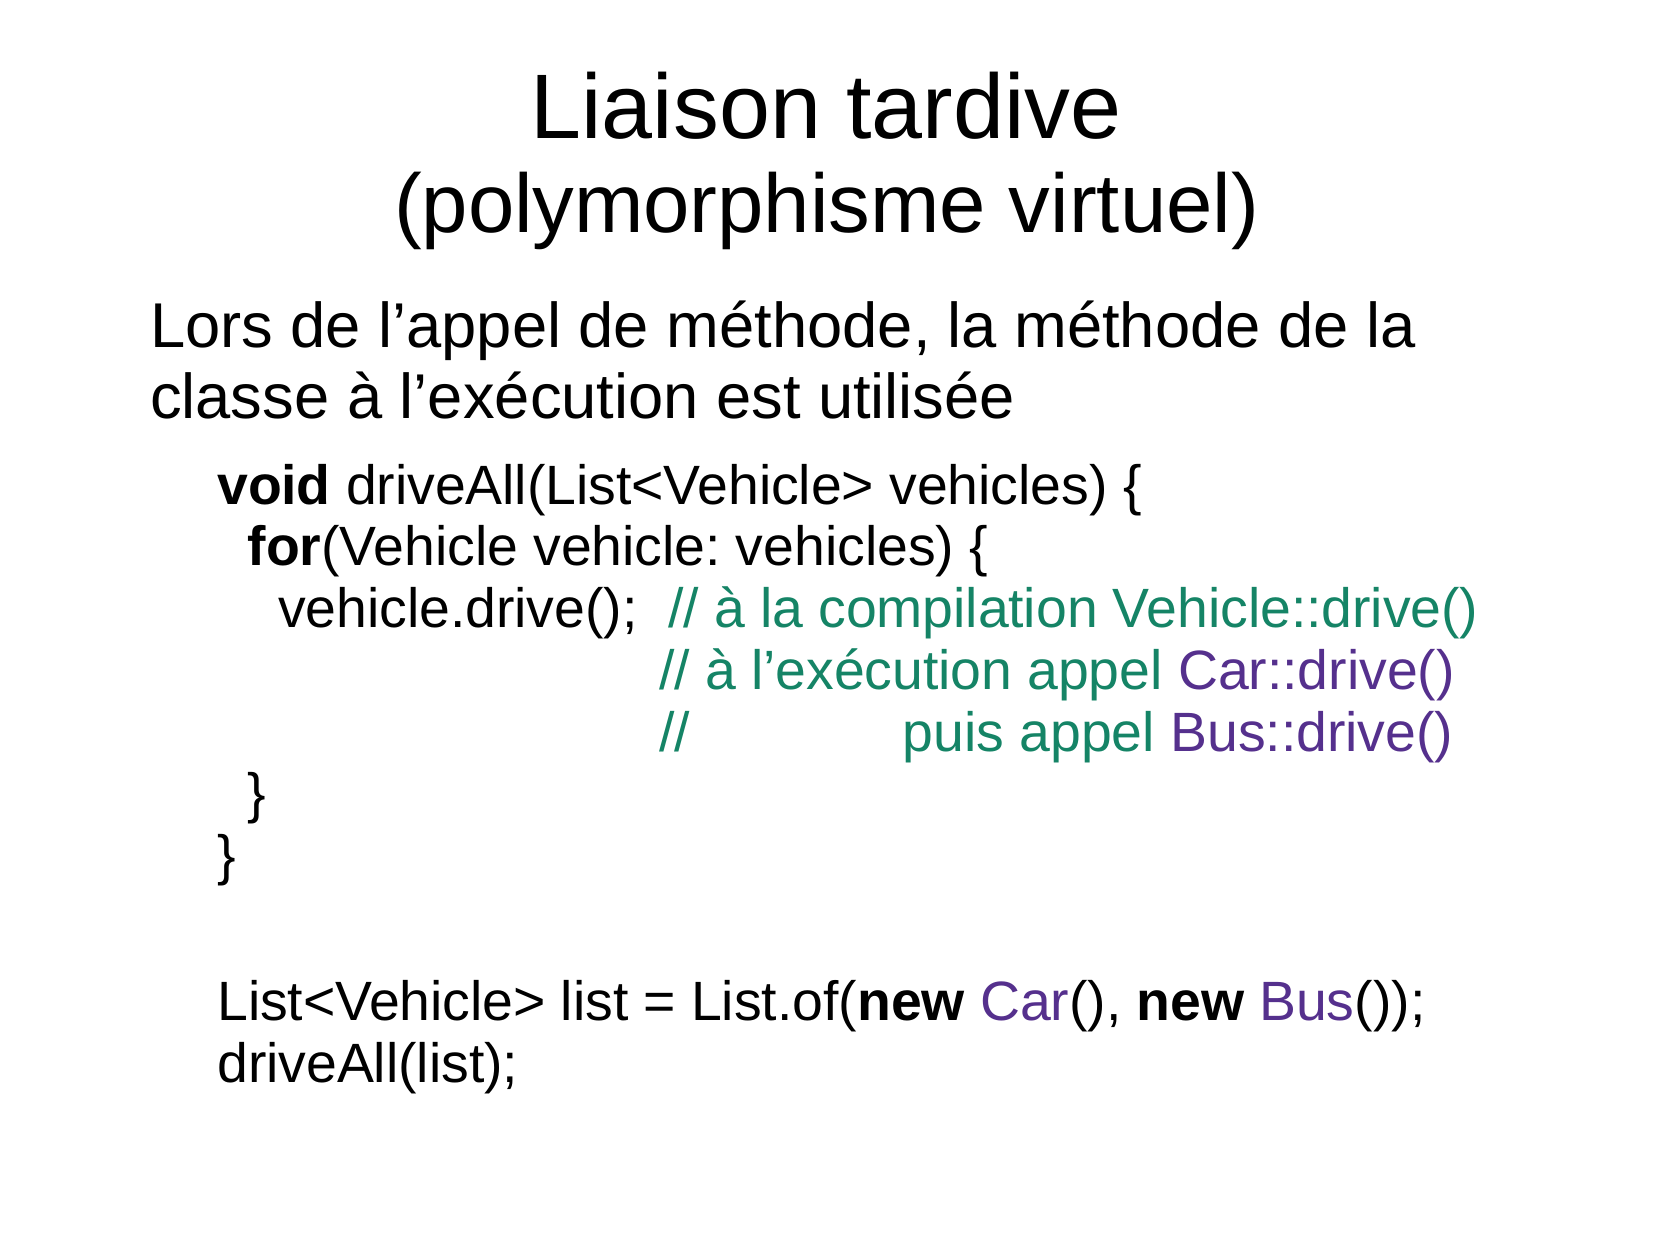

# Liaison tardive (polymorphisme virtuel)
Lors de l’appel de méthode, la méthode de la classe à l’exécution est utilisée
void driveAll(List<Vehicle> vehicles) {
 for(Vehicle vehicle: vehicles) {
 vehicle.drive(); // à la compilation Vehicle::drive()
 // à l’exécution appel Car::drive()
 // puis appel Bus::drive()
 }
}
List<Vehicle> list = List.of(new Car(), new Bus());
driveAll(list);